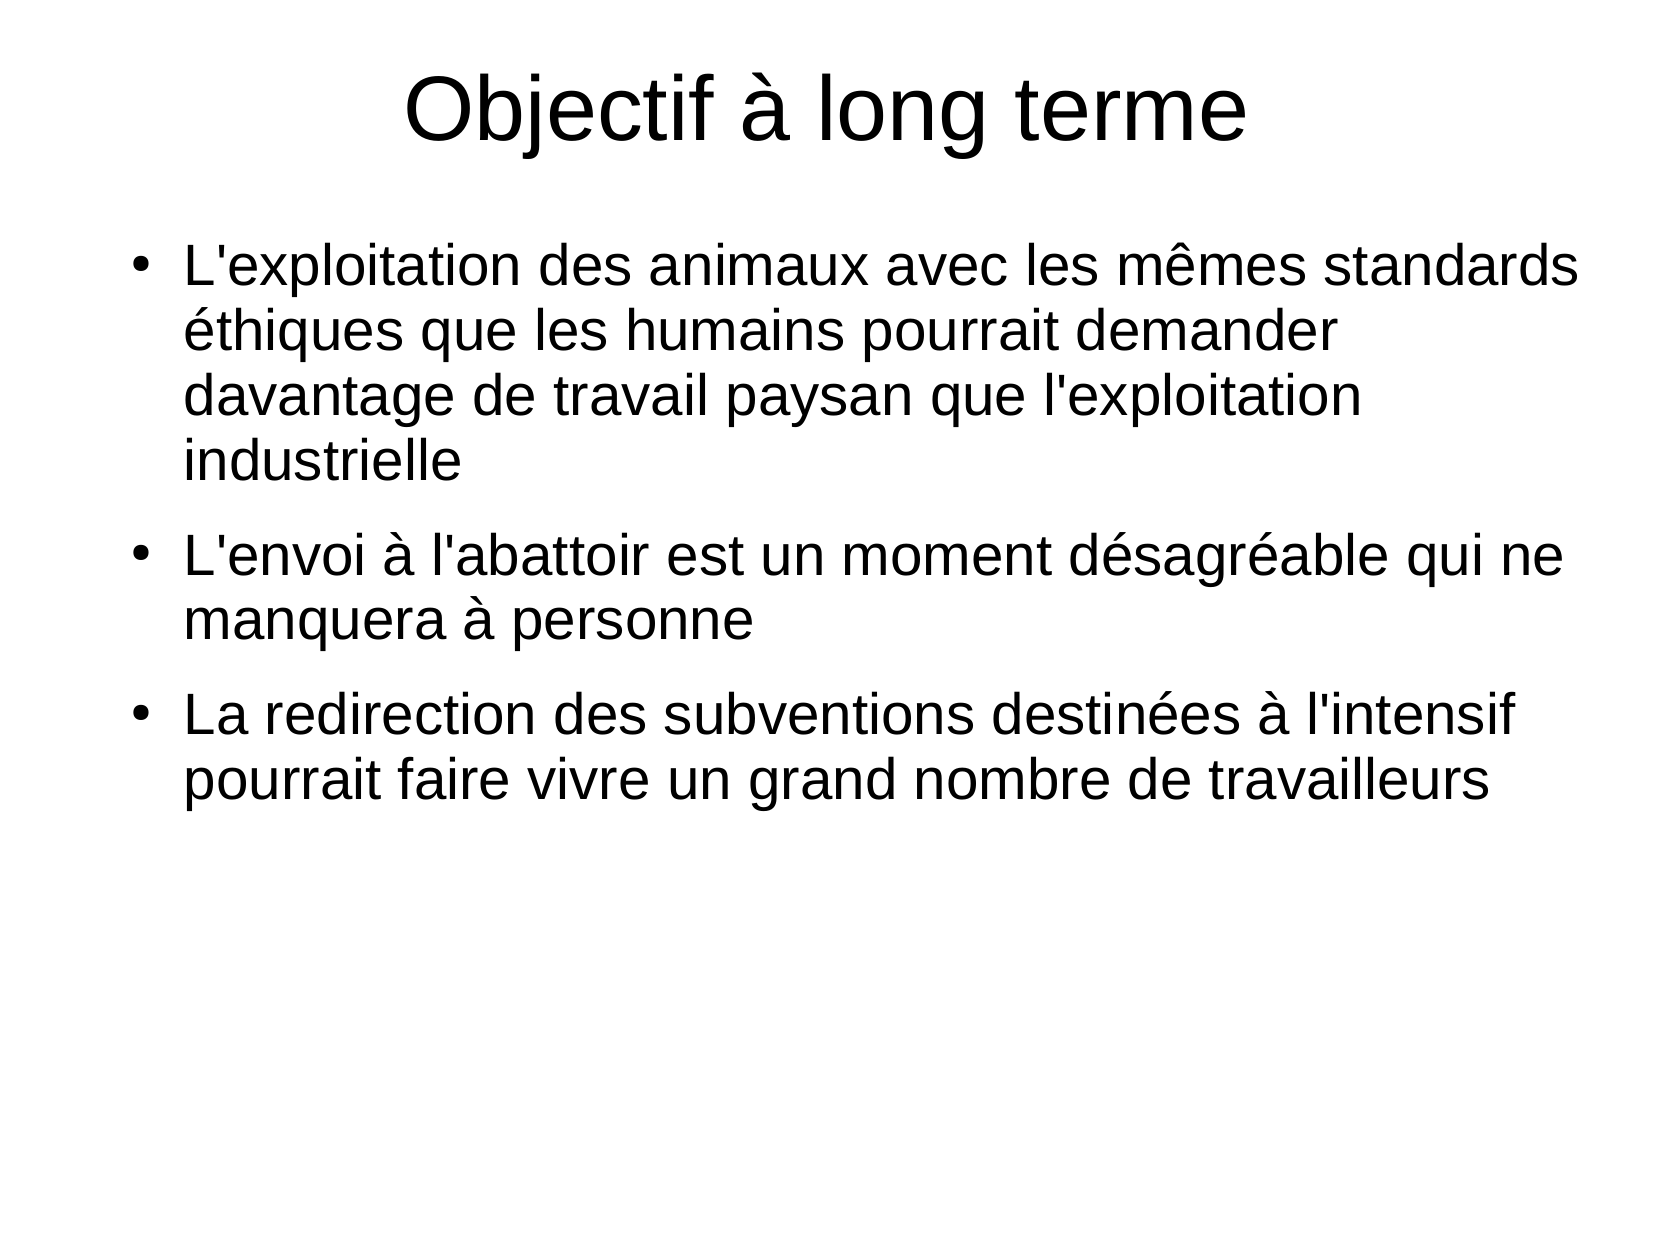

# Objectif à long terme
L'exploitation des animaux avec les mêmes standards éthiques que les humains pourrait demander davantage de travail paysan que l'exploitation industrielle
L'envoi à l'abattoir est un moment désagréable qui ne manquera à personne
La redirection des subventions destinées à l'intensif pourrait faire vivre un grand nombre de travailleurs